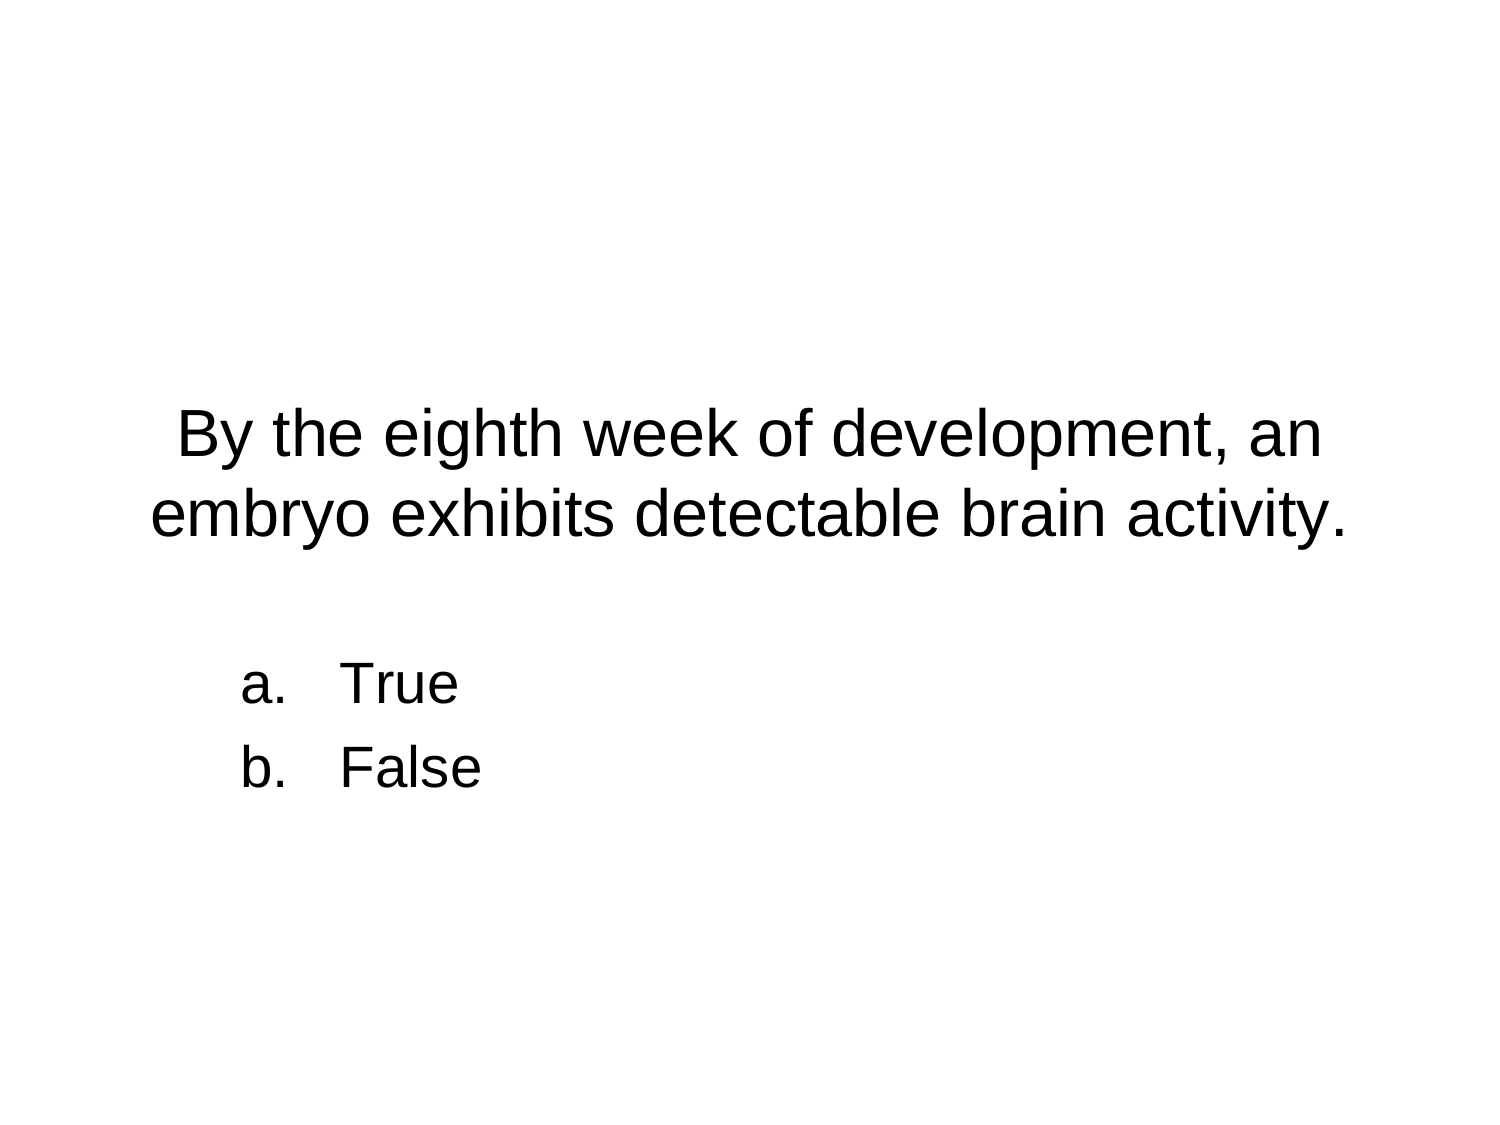

# By the eighth week of development, an embryo exhibits detectable brain activity.
True
False